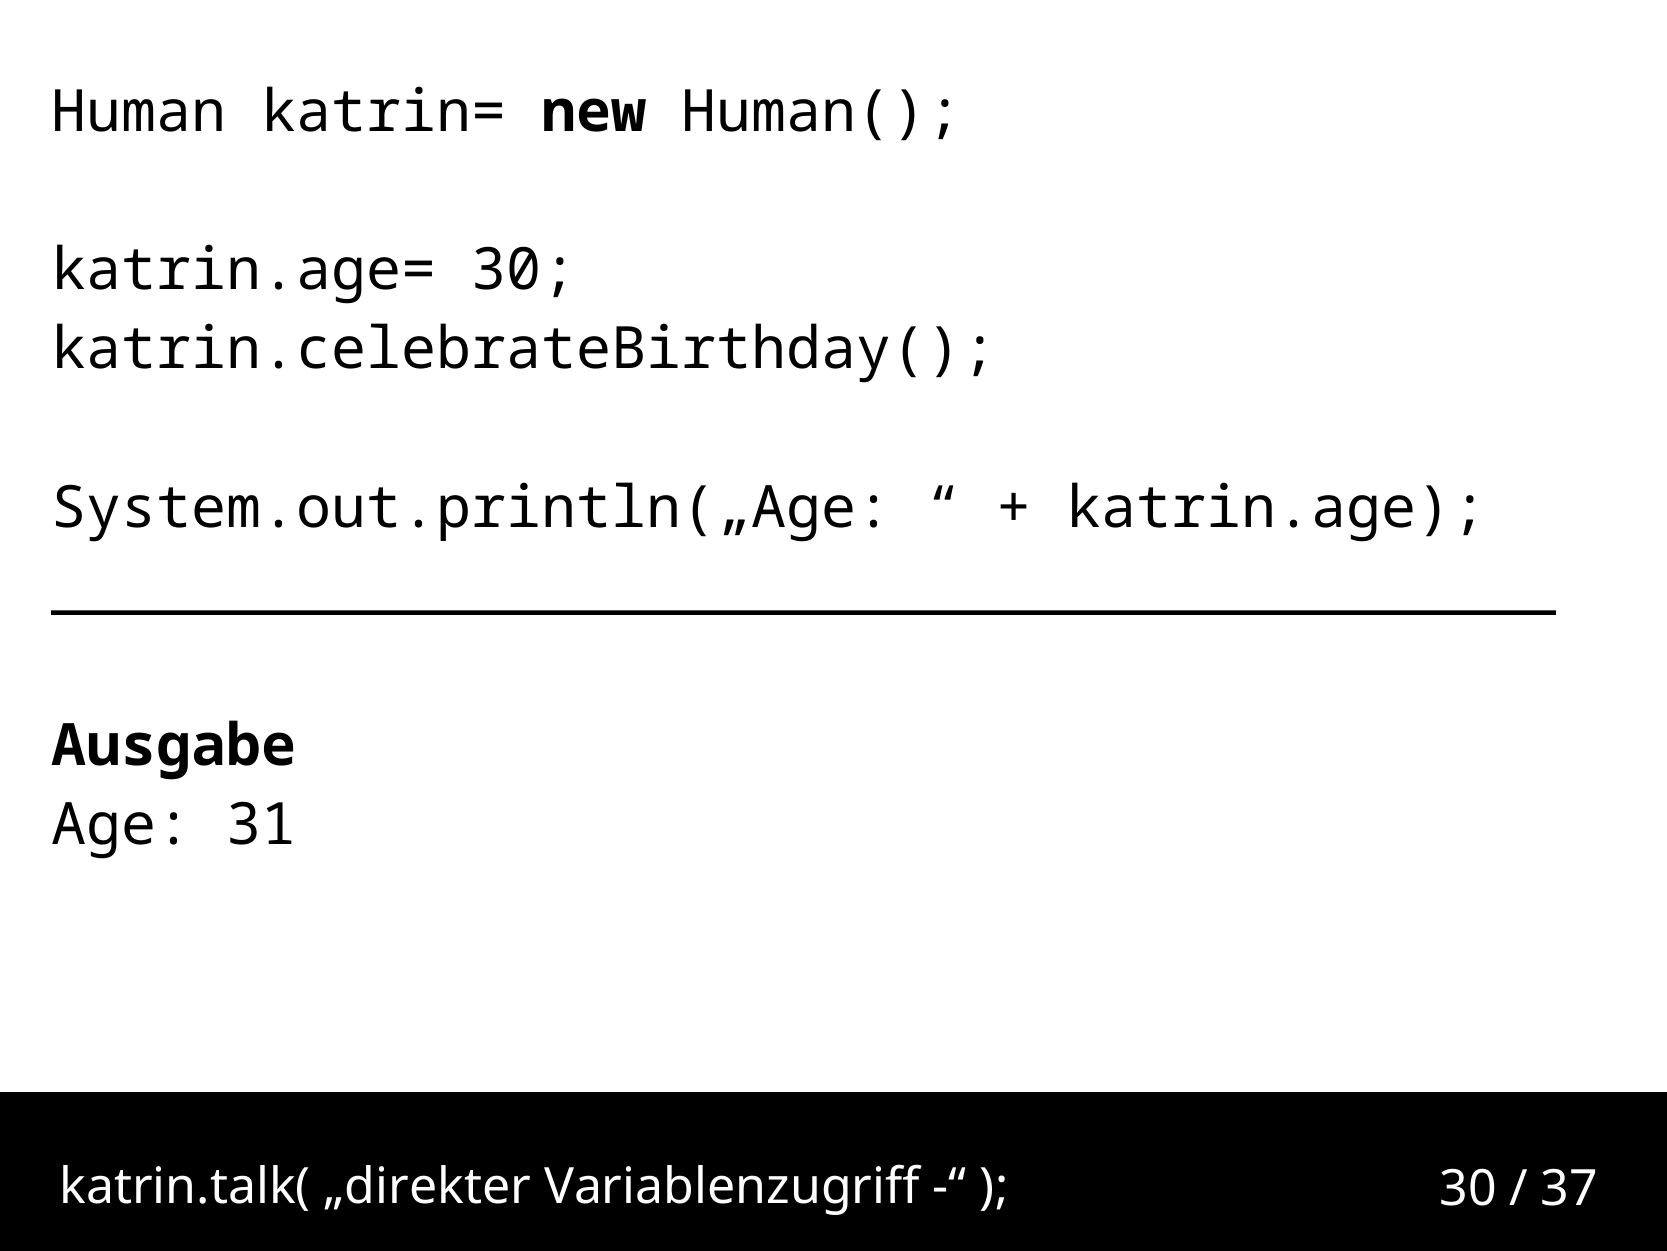

Human katrin= new Human();
katrin.age= 30;
katrin.celebrateBirthday();
System.out.println(„Age: “ + katrin.age);
___________________________________________
Ausgabe
Age: 31
katrin.talk( „direkter Variablenzugriff -“ );
30